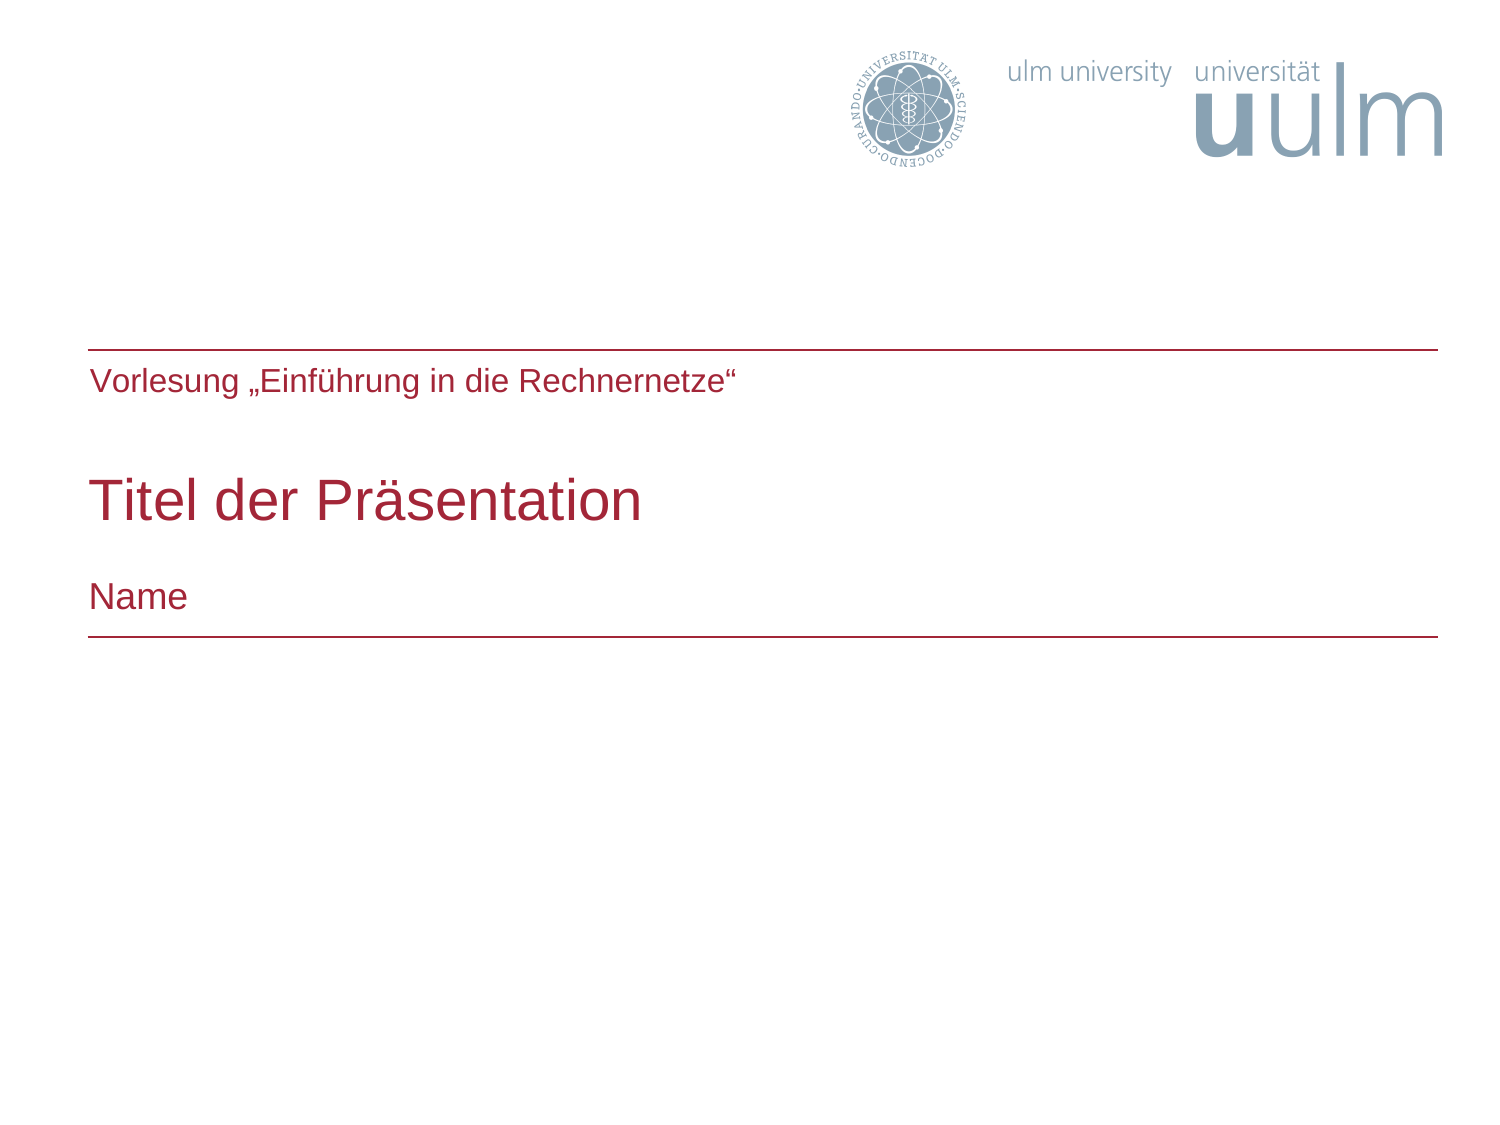

Vorlesung „Einführung in die Rechnernetze“
Titel der Präsentation
Name